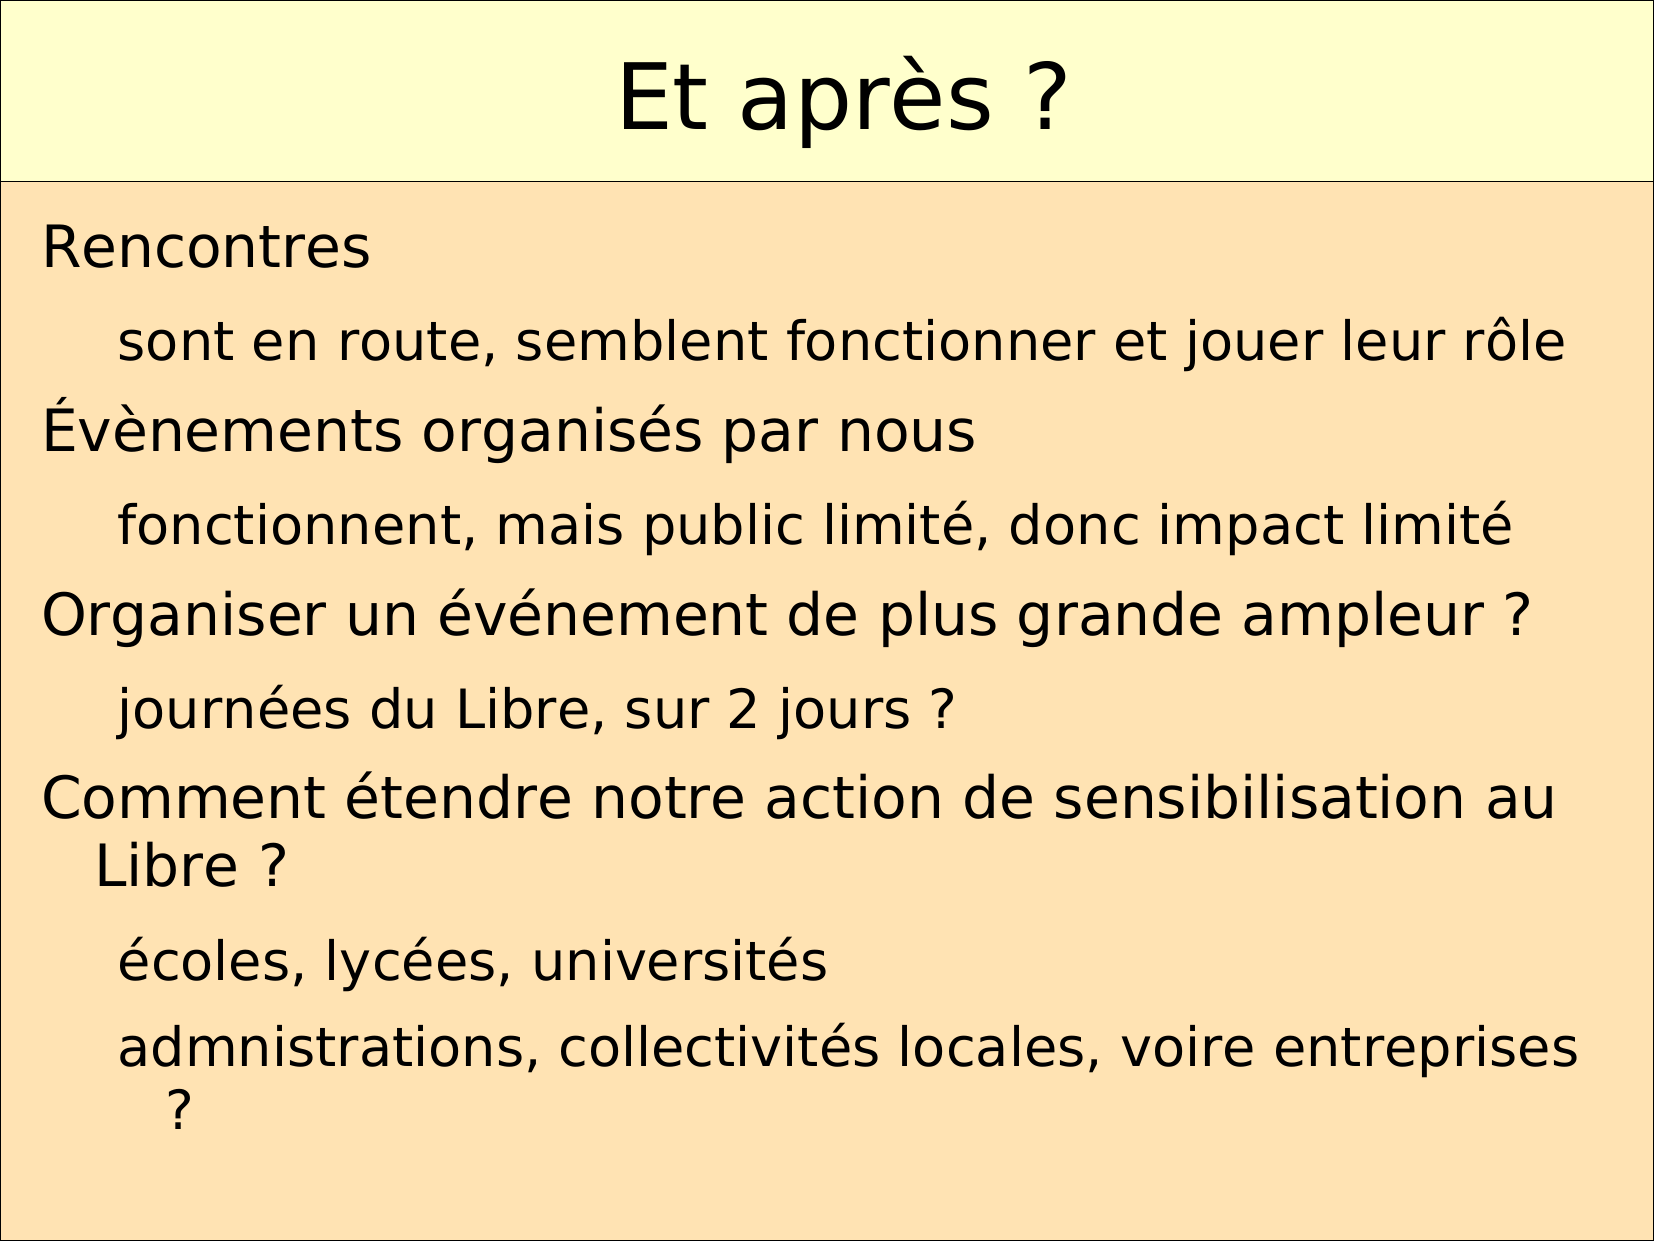

# Et après ?
Rencontres
sont en route, semblent fonctionner et jouer leur rôle
Évènements organisés par nous
fonctionnent, mais public limité, donc impact limité
Organiser un événement de plus grande ampleur ?
journées du Libre, sur 2 jours ?
Comment étendre notre action de sensibilisation au Libre ?
écoles, lycées, universités
admnistrations, collectivités locales, voire entreprises ?